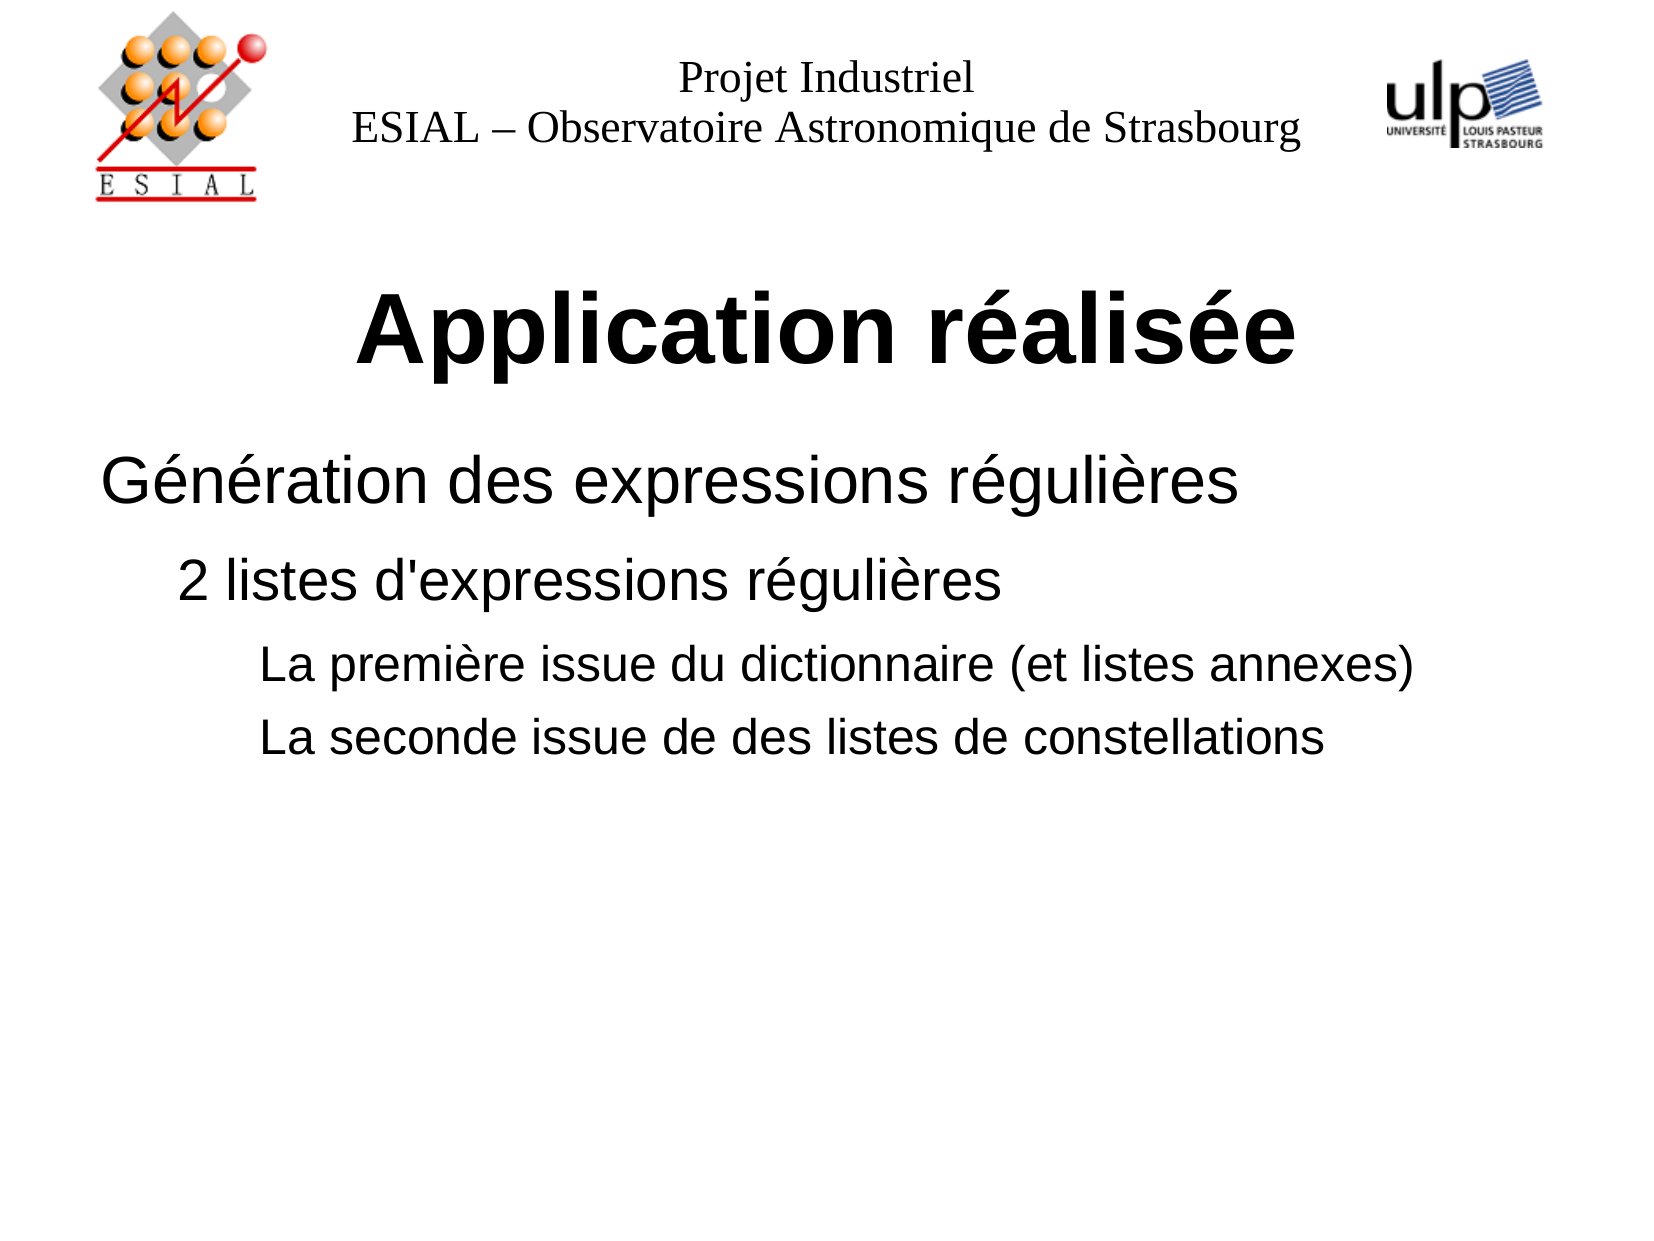

# Projet Industriel ESIAL – Observatoire Astronomique de Strasbourg
Application réalisée
Génération des expressions régulières
2 listes d'expressions régulières
La première issue du dictionnaire (et listes annexes)
La seconde issue de des listes de constellations